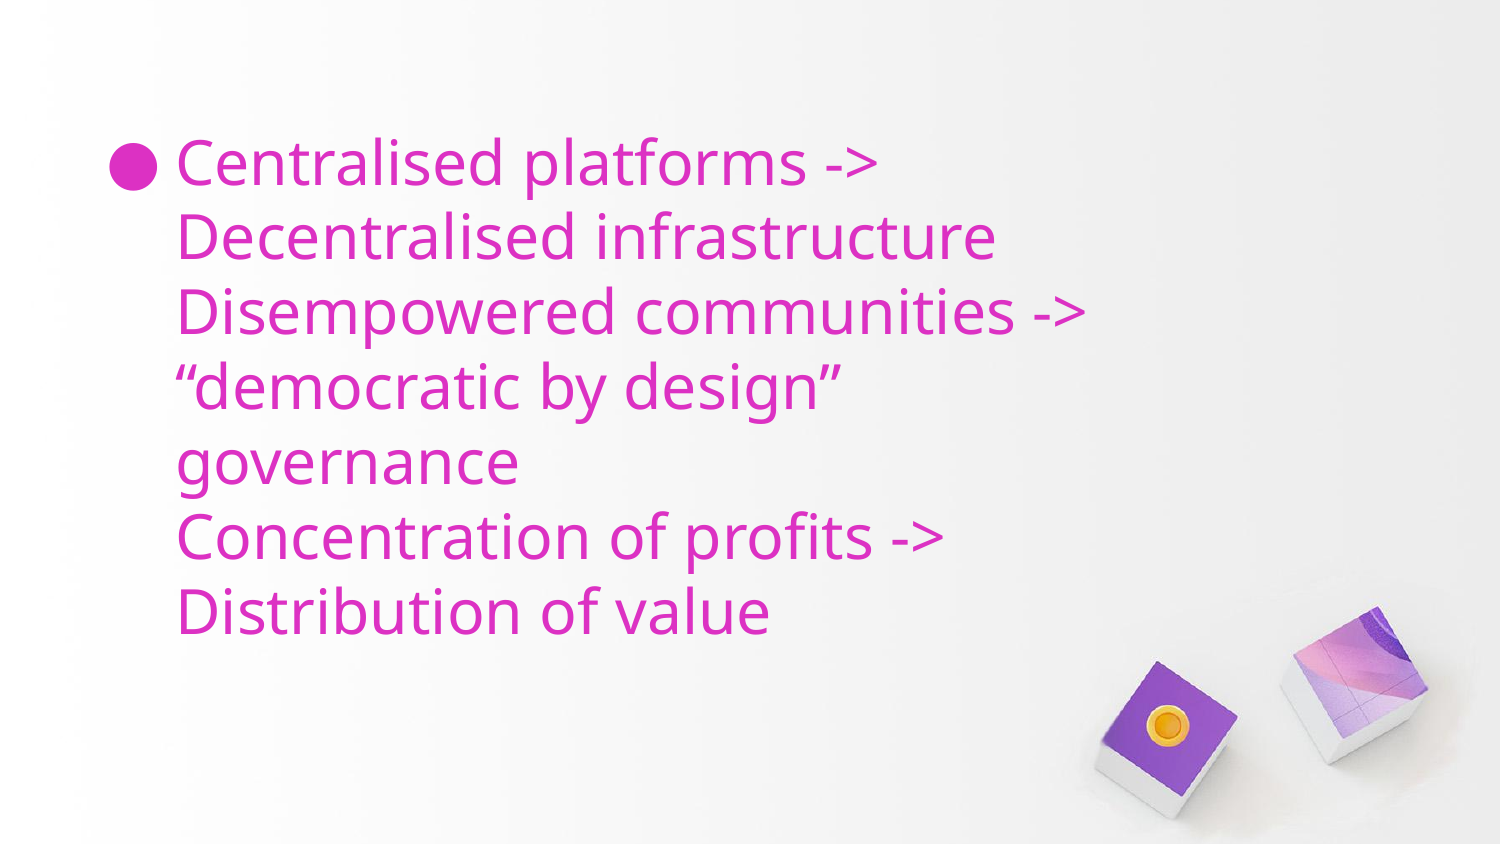

# Centralised platforms -> Decentralised infrastructure Disempowered communities -> “democratic by design” governance Concentration of profits -> Distribution of value